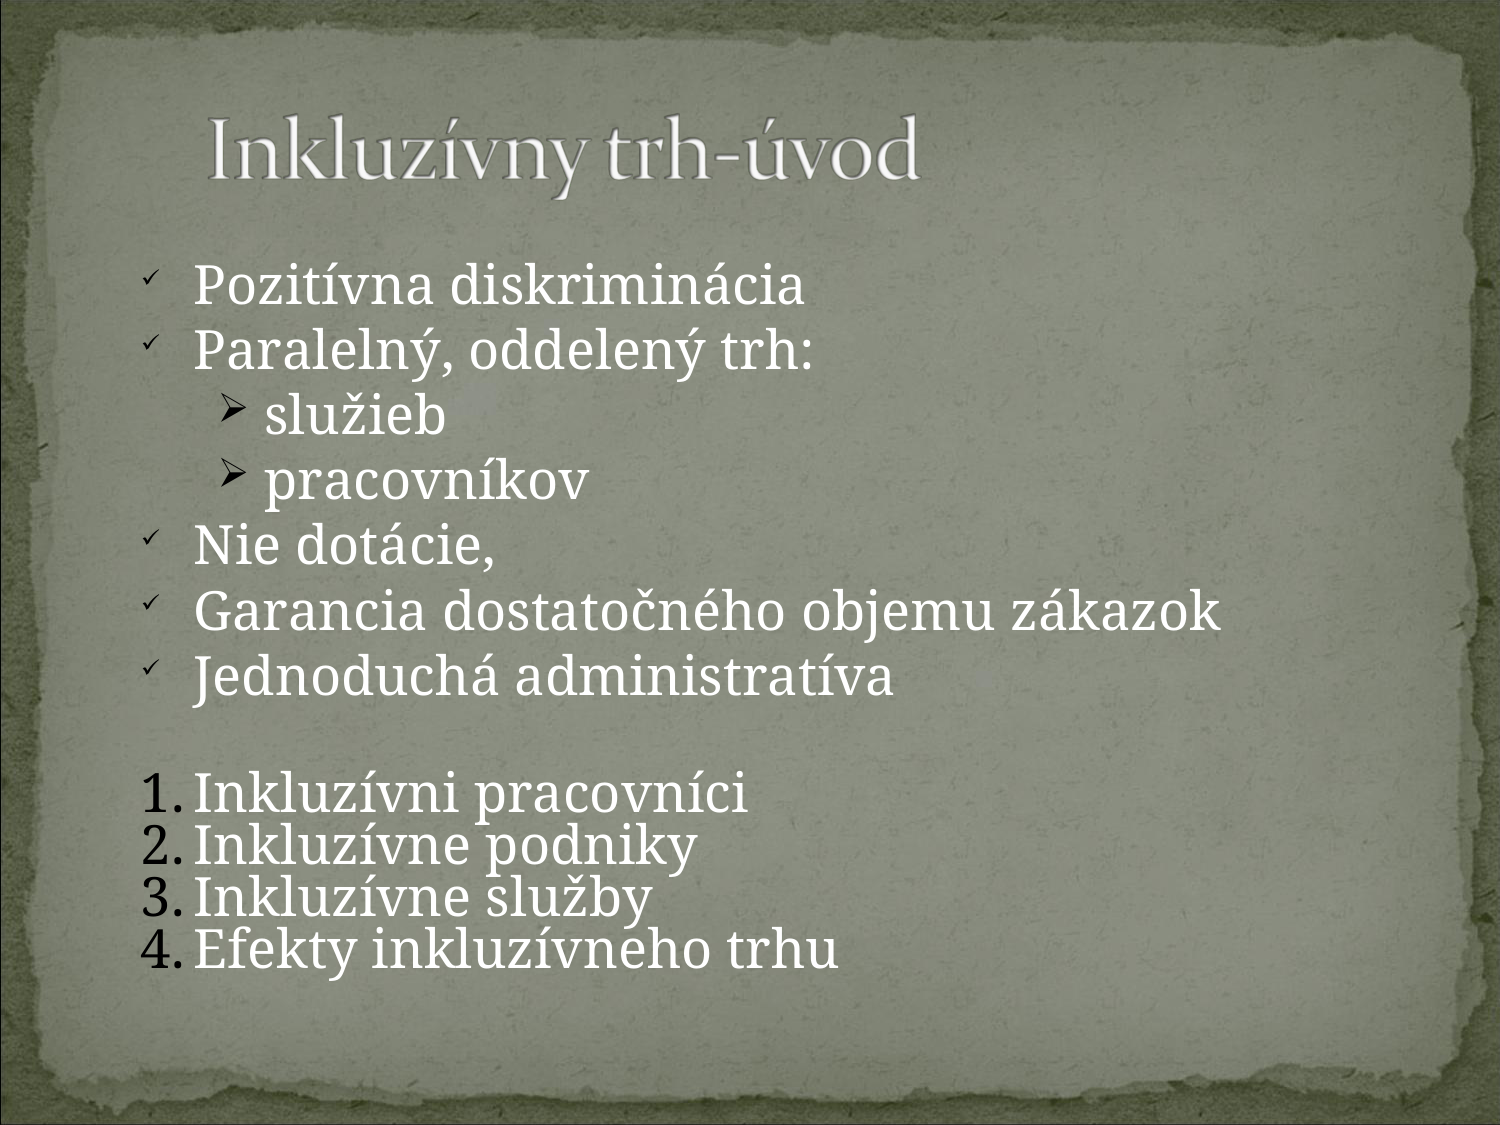

# Pozitívna diskriminácia
Paralelný, oddelený trh:
služieb
pracovníkov
Nie dotácie,
Garancia dostatočného objemu zákazok
Jednoduchá administratíva
Inkluzívni pracovníci
Inkluzívne podniky
Inkluzívne služby
Efekty inkluzívneho trhu